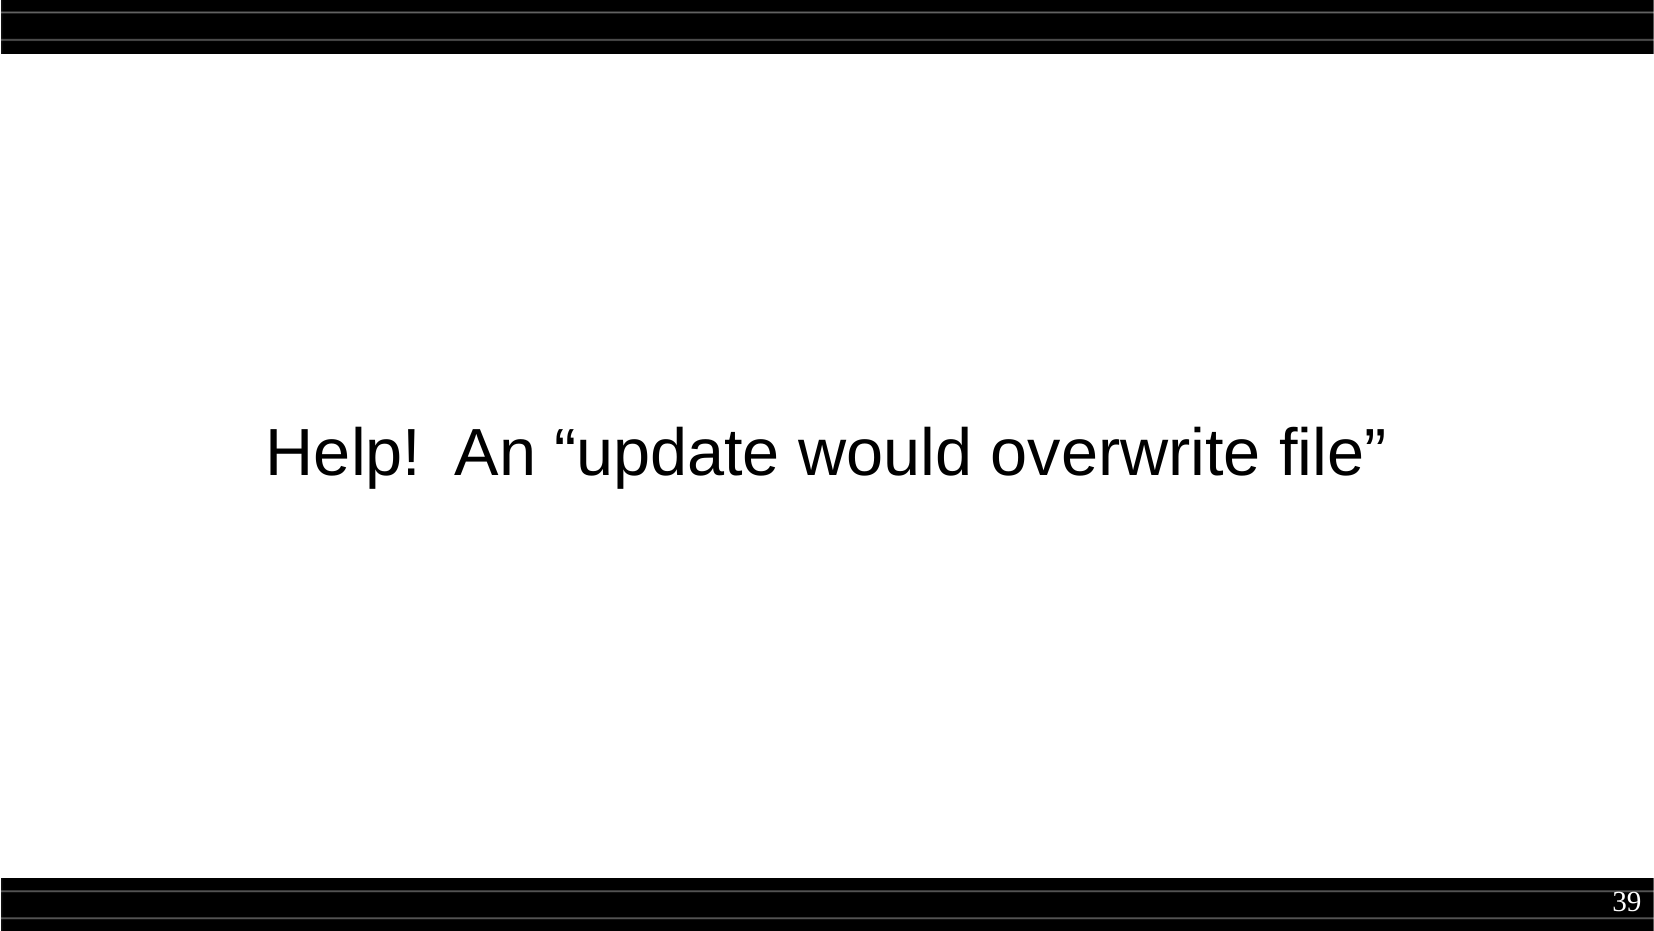

# Help! An “update would overwrite file”